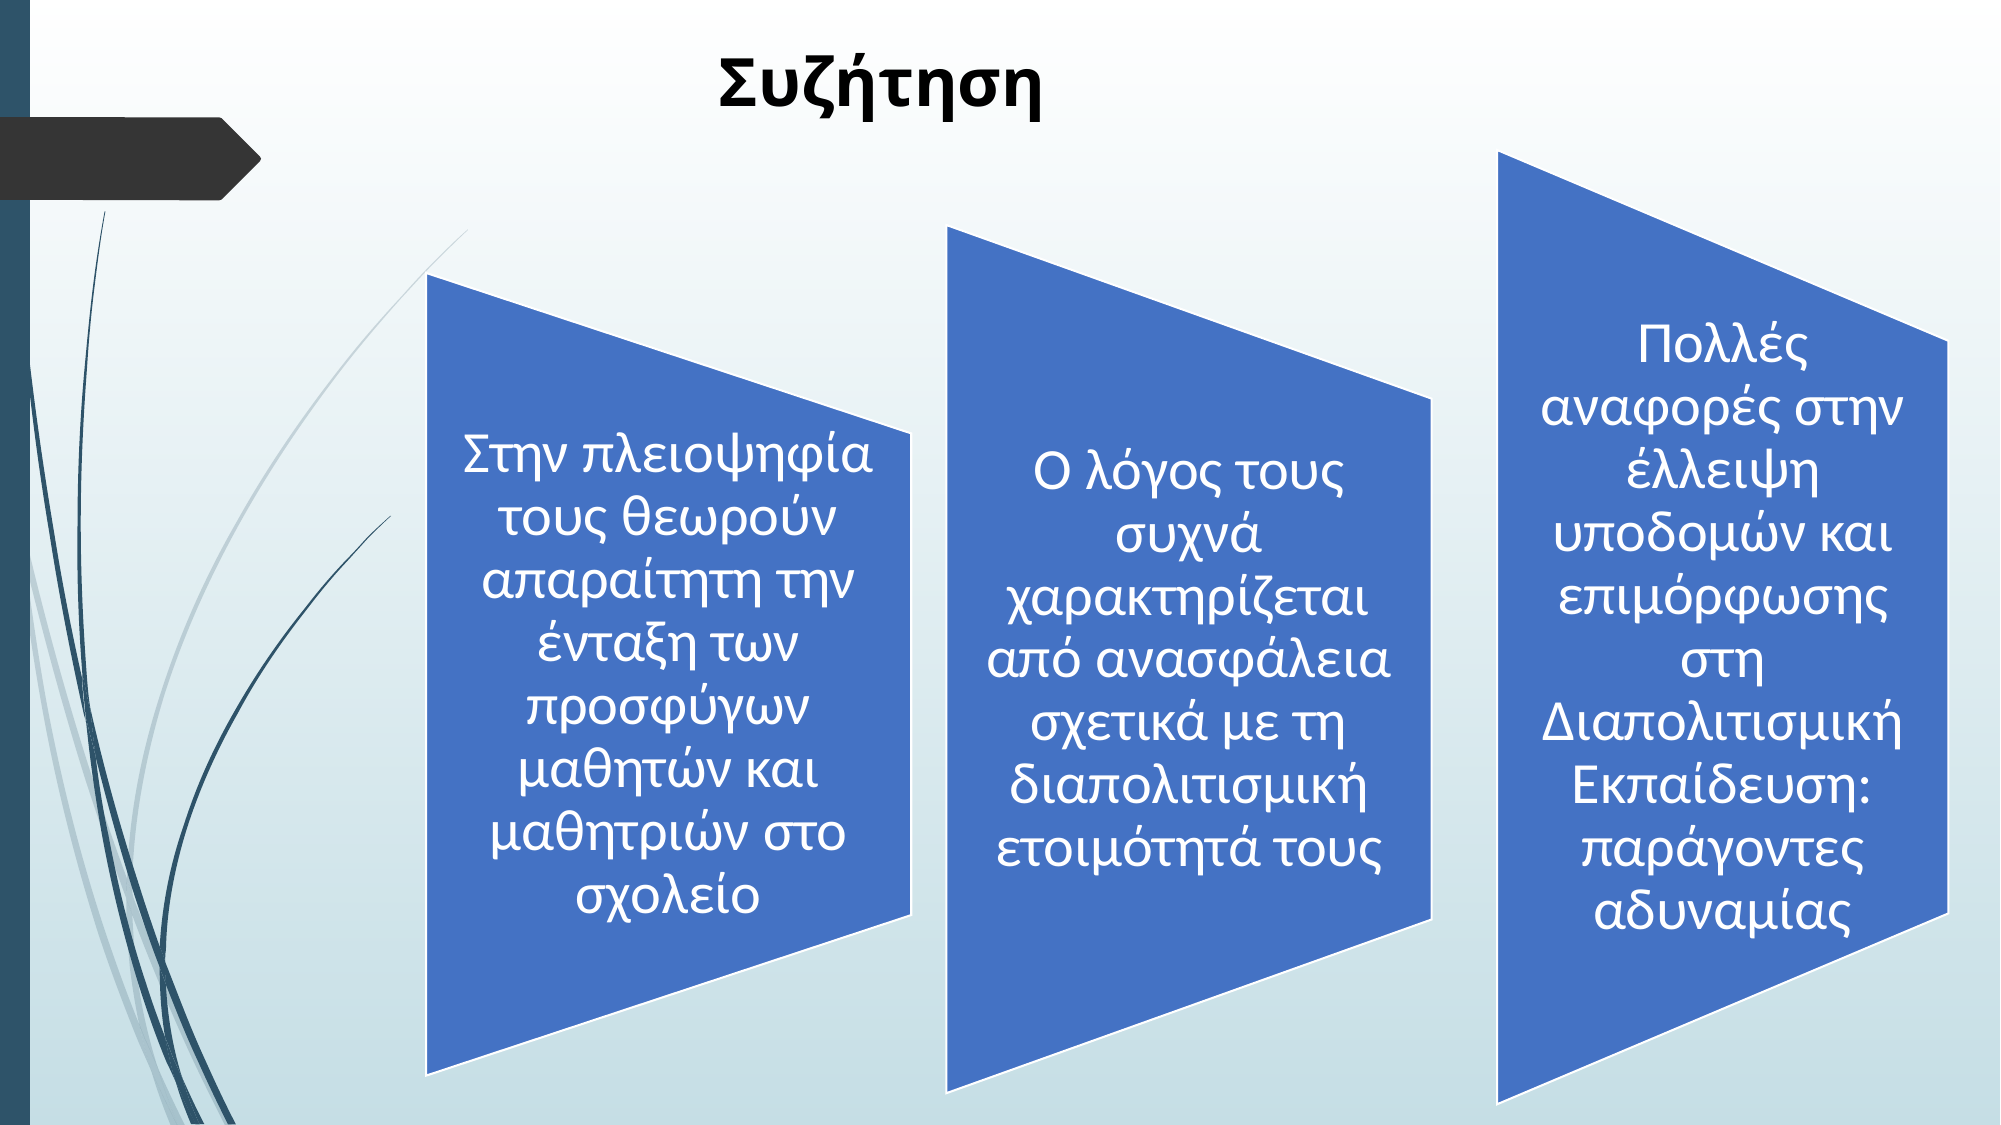

# Συζήτηση
Πολλές αναφορές στην έλλειψη υποδομών και επιμόρφωσης στη Διαπολιτισμική Εκπαίδευση: παράγοντες αδυναμίας
Ο λόγος τους συχνά χαρακτηρίζεται από ανασφάλεια σχετικά με τη διαπολιτισμική ετοιμότητά τους
Στην πλειοψηφία τους θεωρούν απαραίτητη την ένταξη των προσφύγων μαθητών και μαθητριών στο σχολείο